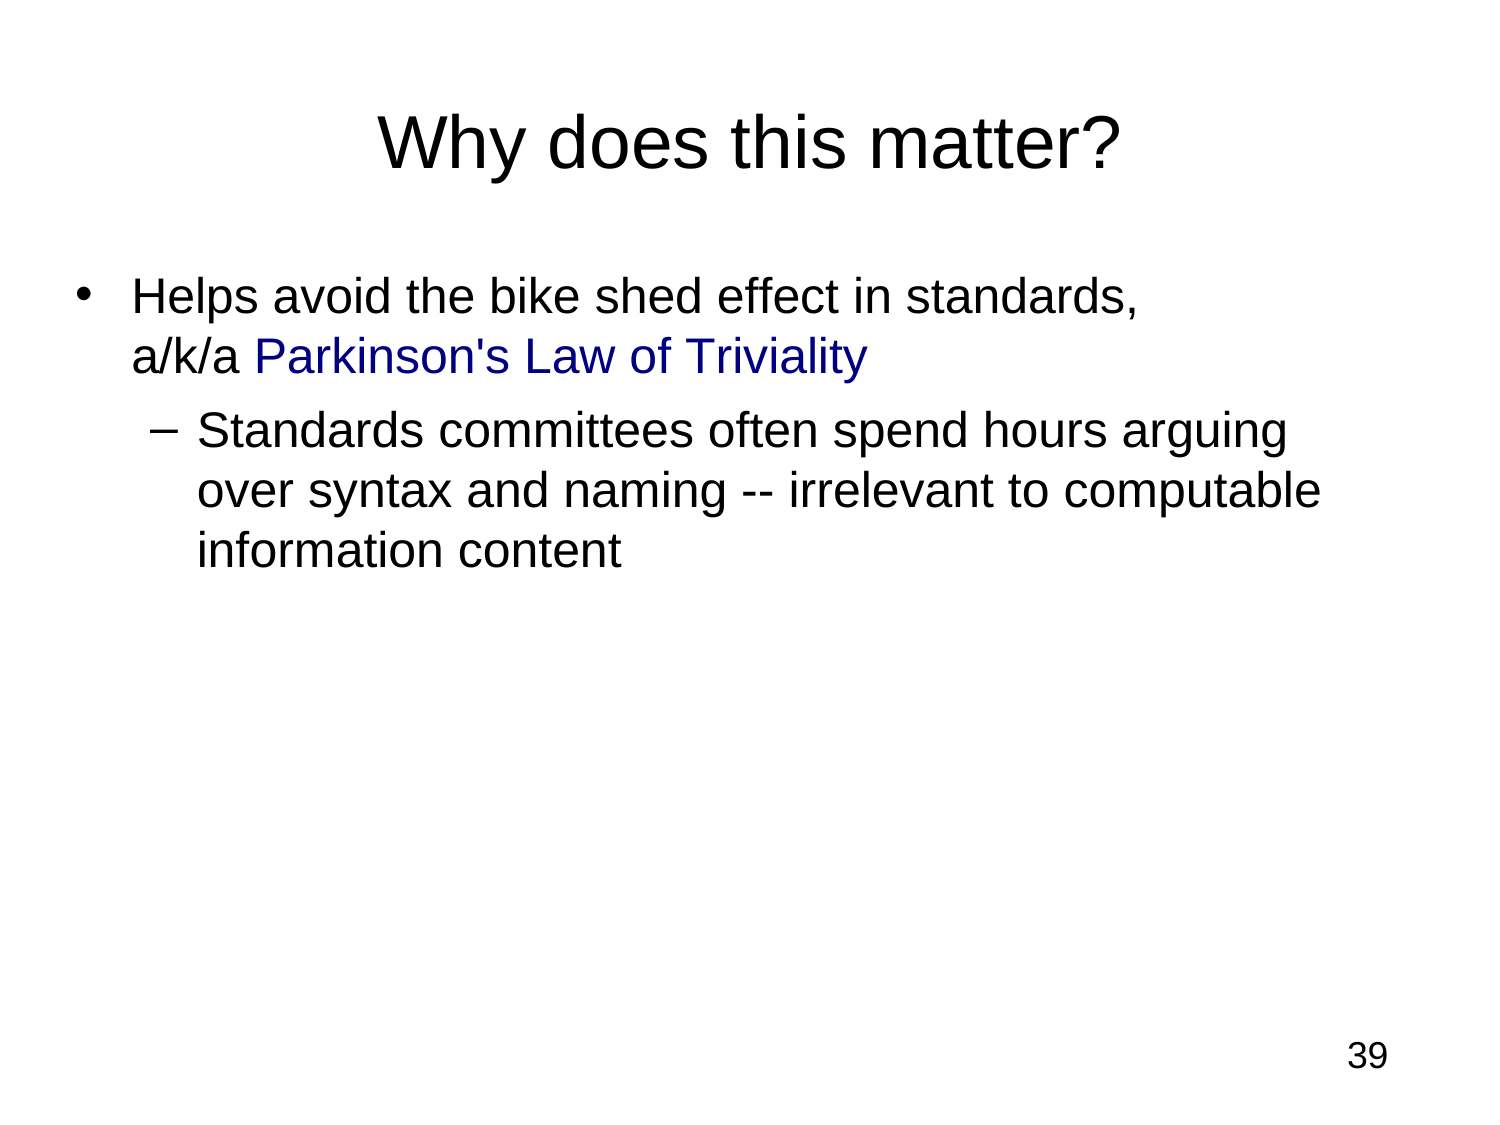

# Why does this matter?
Helps avoid the bike shed effect in standards,
a/k/a Parkinson's Law of Triviality
Standards committees often spend hours arguing over syntax and naming -- irrelevant to computable information content
39